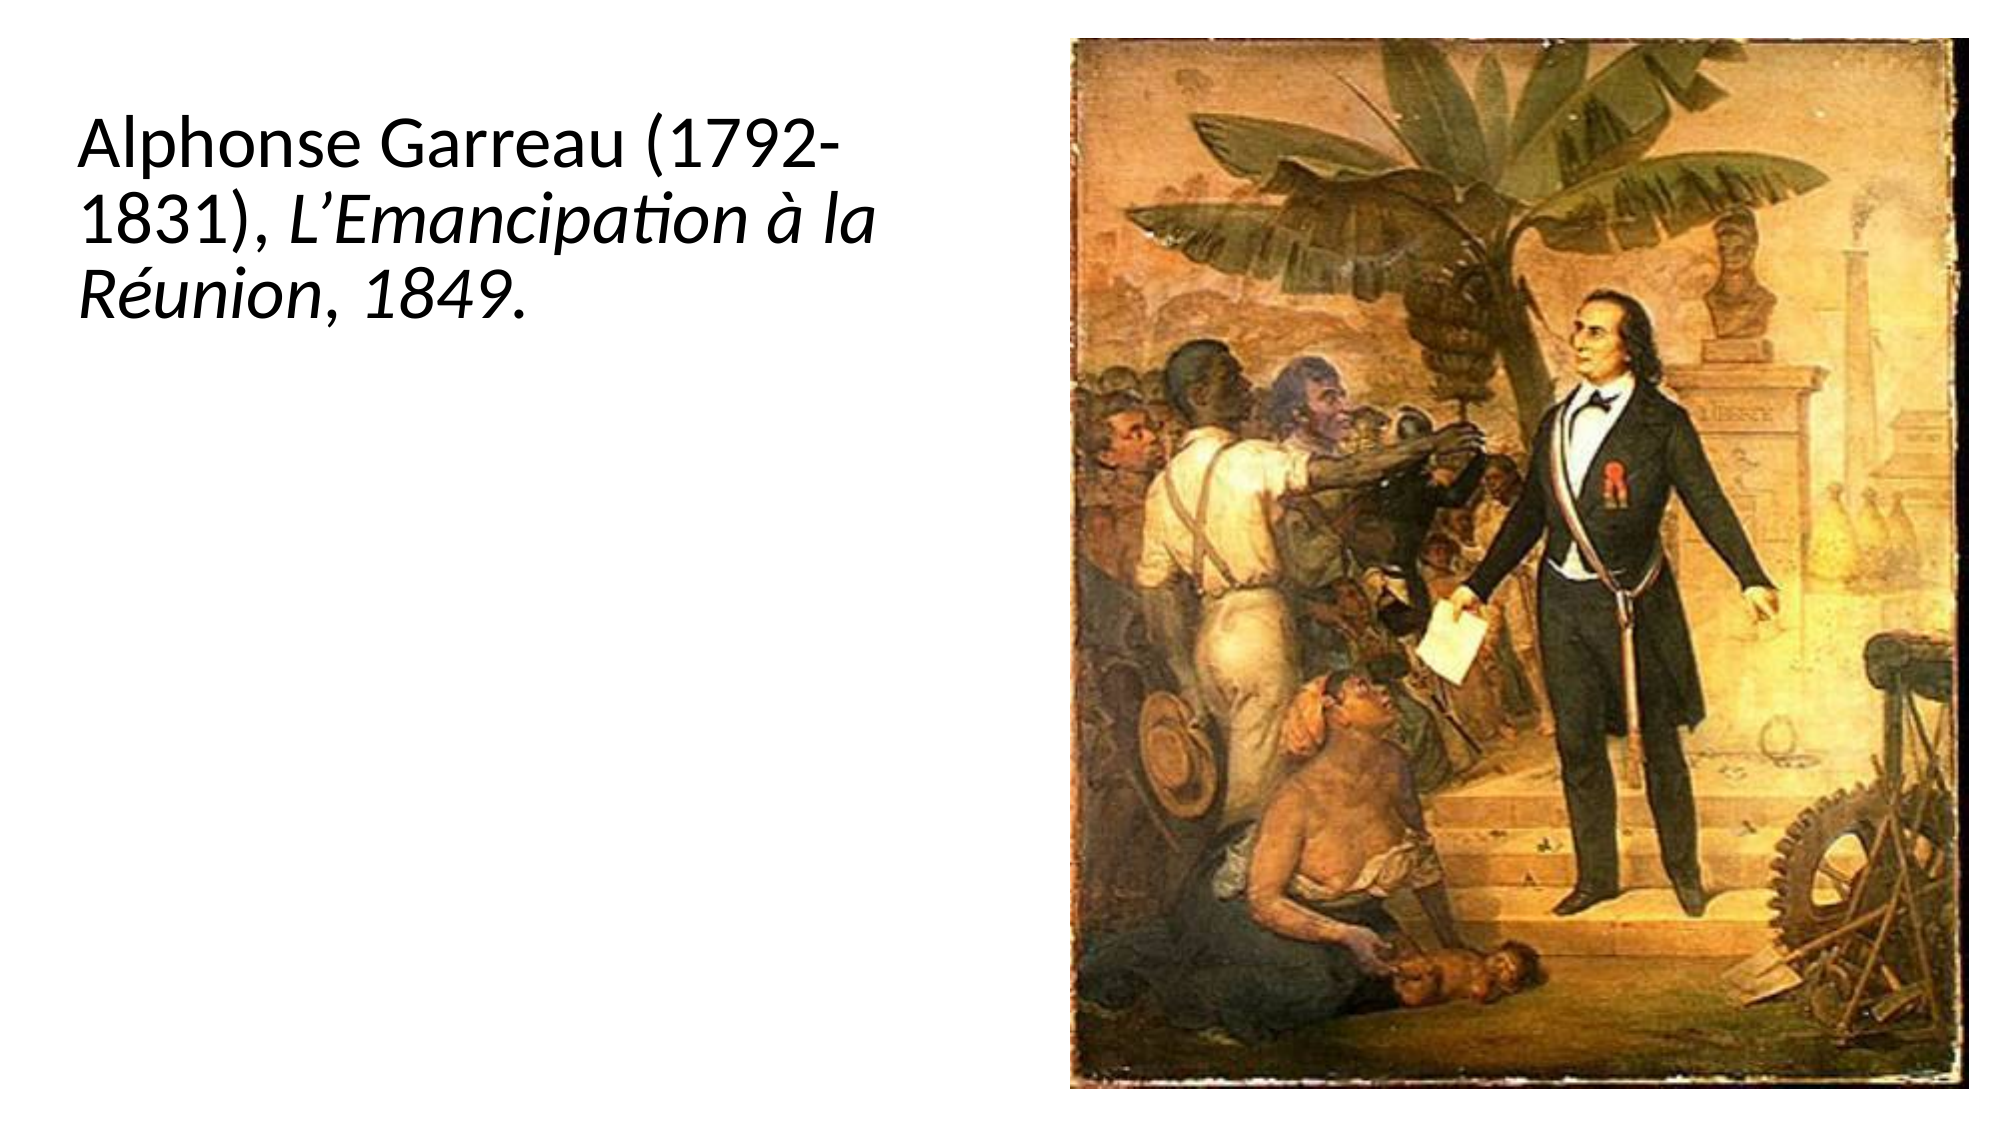

Alphonse Garreau (1792-1831), L’Emancipation à la Réunion, 1849.